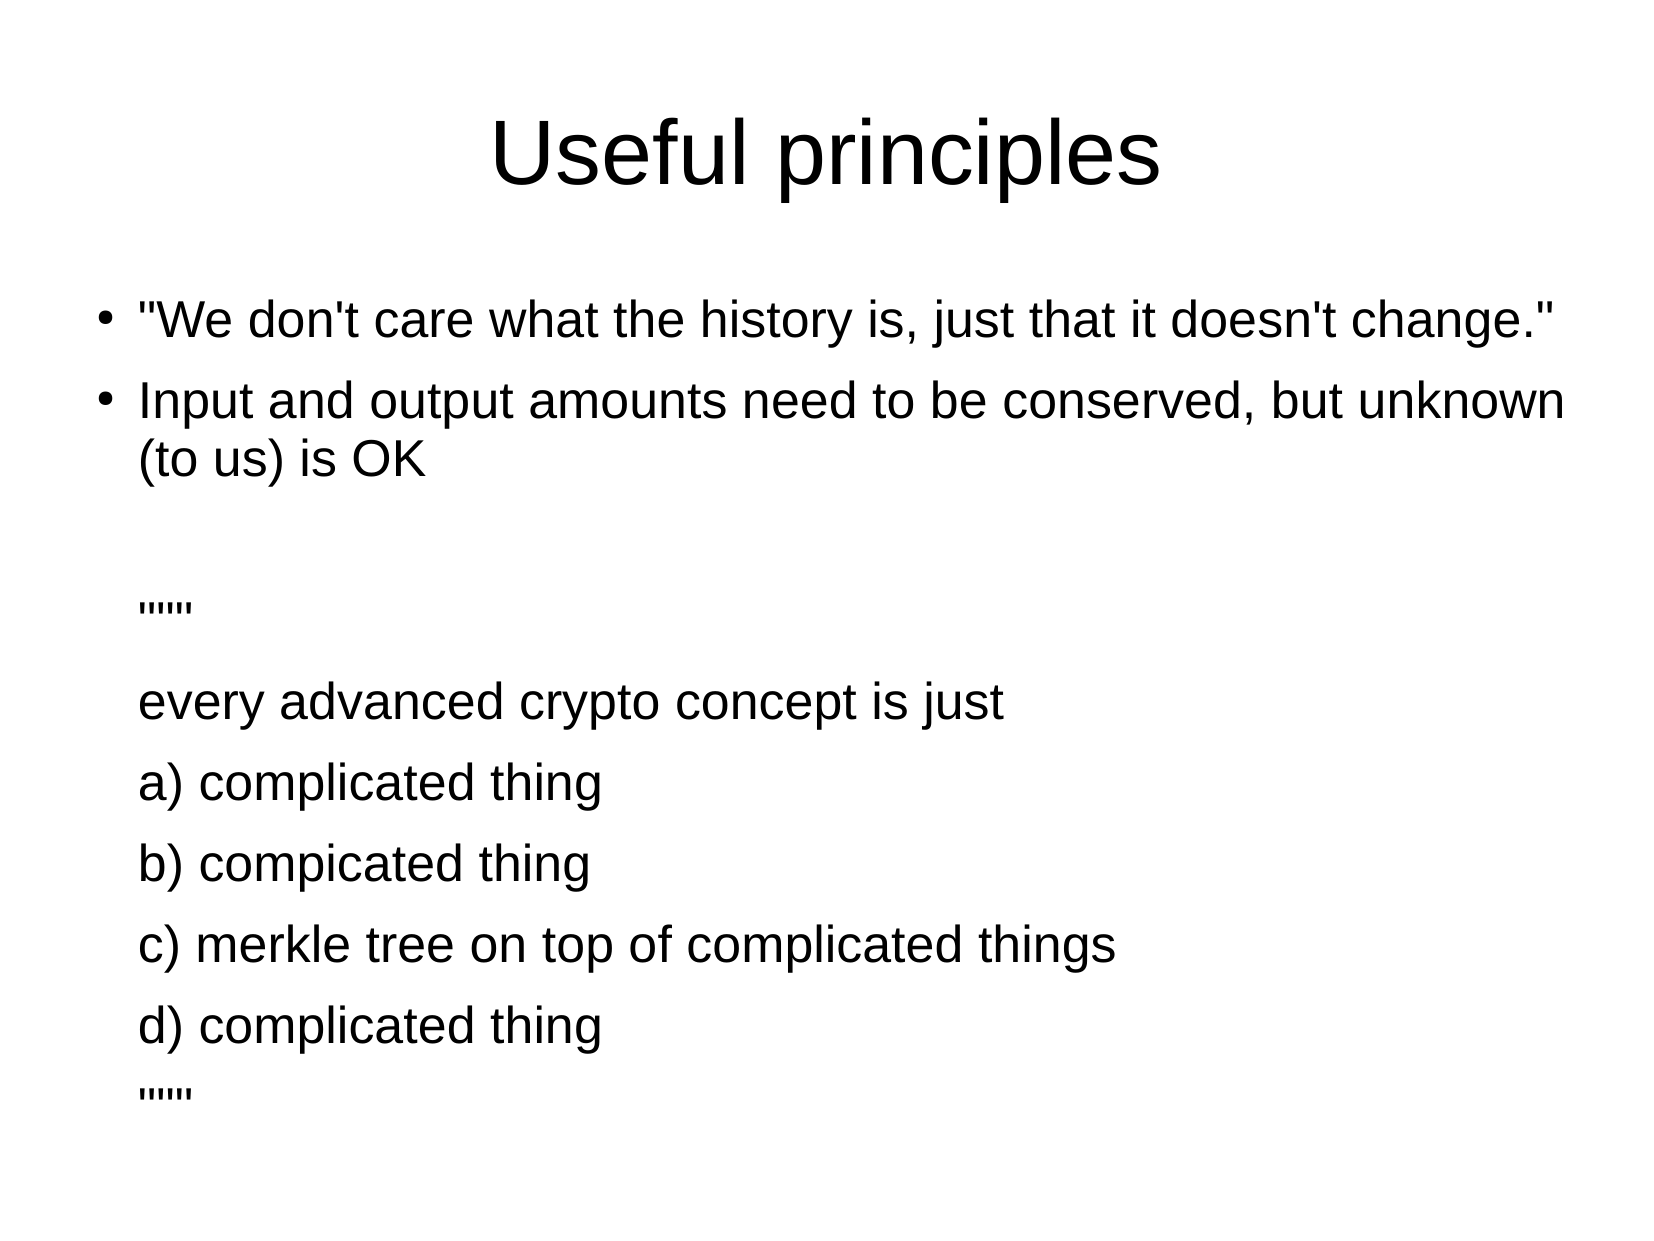

# Useful principles
"We don't care what the history is, just that it doesn't change."
Input and output amounts need to be conserved, but unknown (to us) is OK
"""
every advanced crypto concept is just
a) complicated thing
b) compicated thing
c) merkle tree on top of complicated things
d) complicated thing
"""